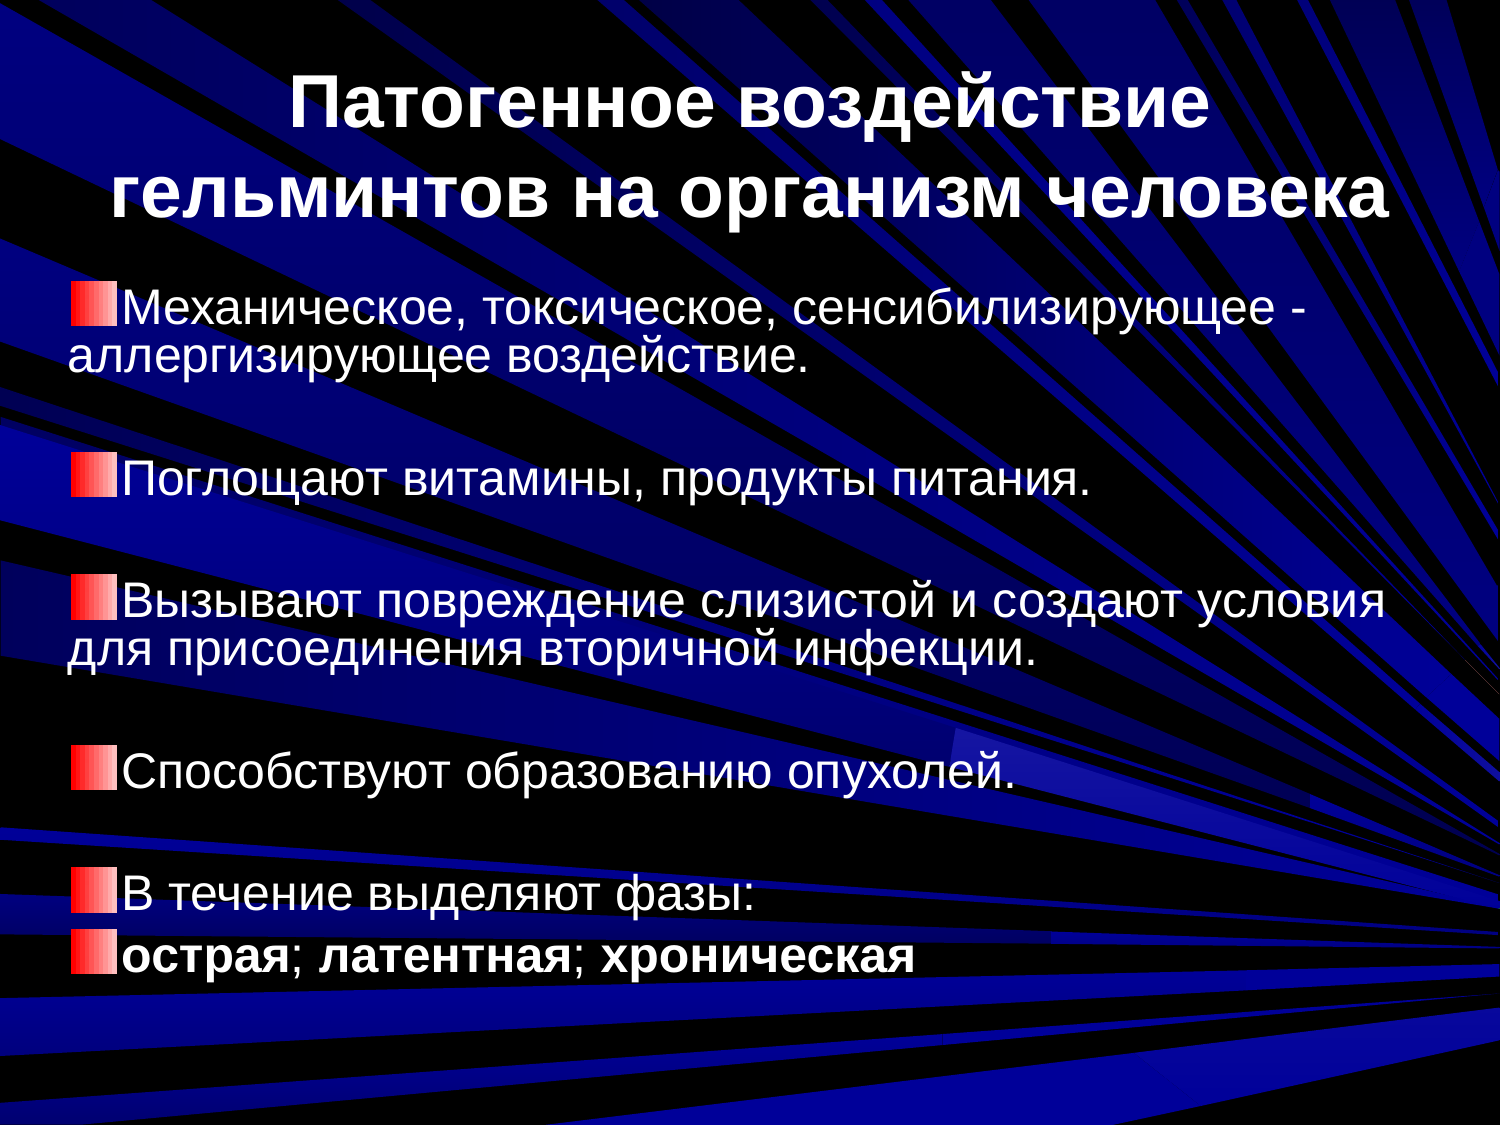

# Патогенное воздействие гельминтов на организм человека
Механическое, токсическое, сенсибилизирующее - аллергизирующее воздействие.
Поглощают витамины, продукты питания.
Вызывают повреждение слизистой и создают условия для присоединения вторичной инфекции.
Способствуют образованию опухолей.
В течение выделяют фазы:
острая; латентная; хроническая